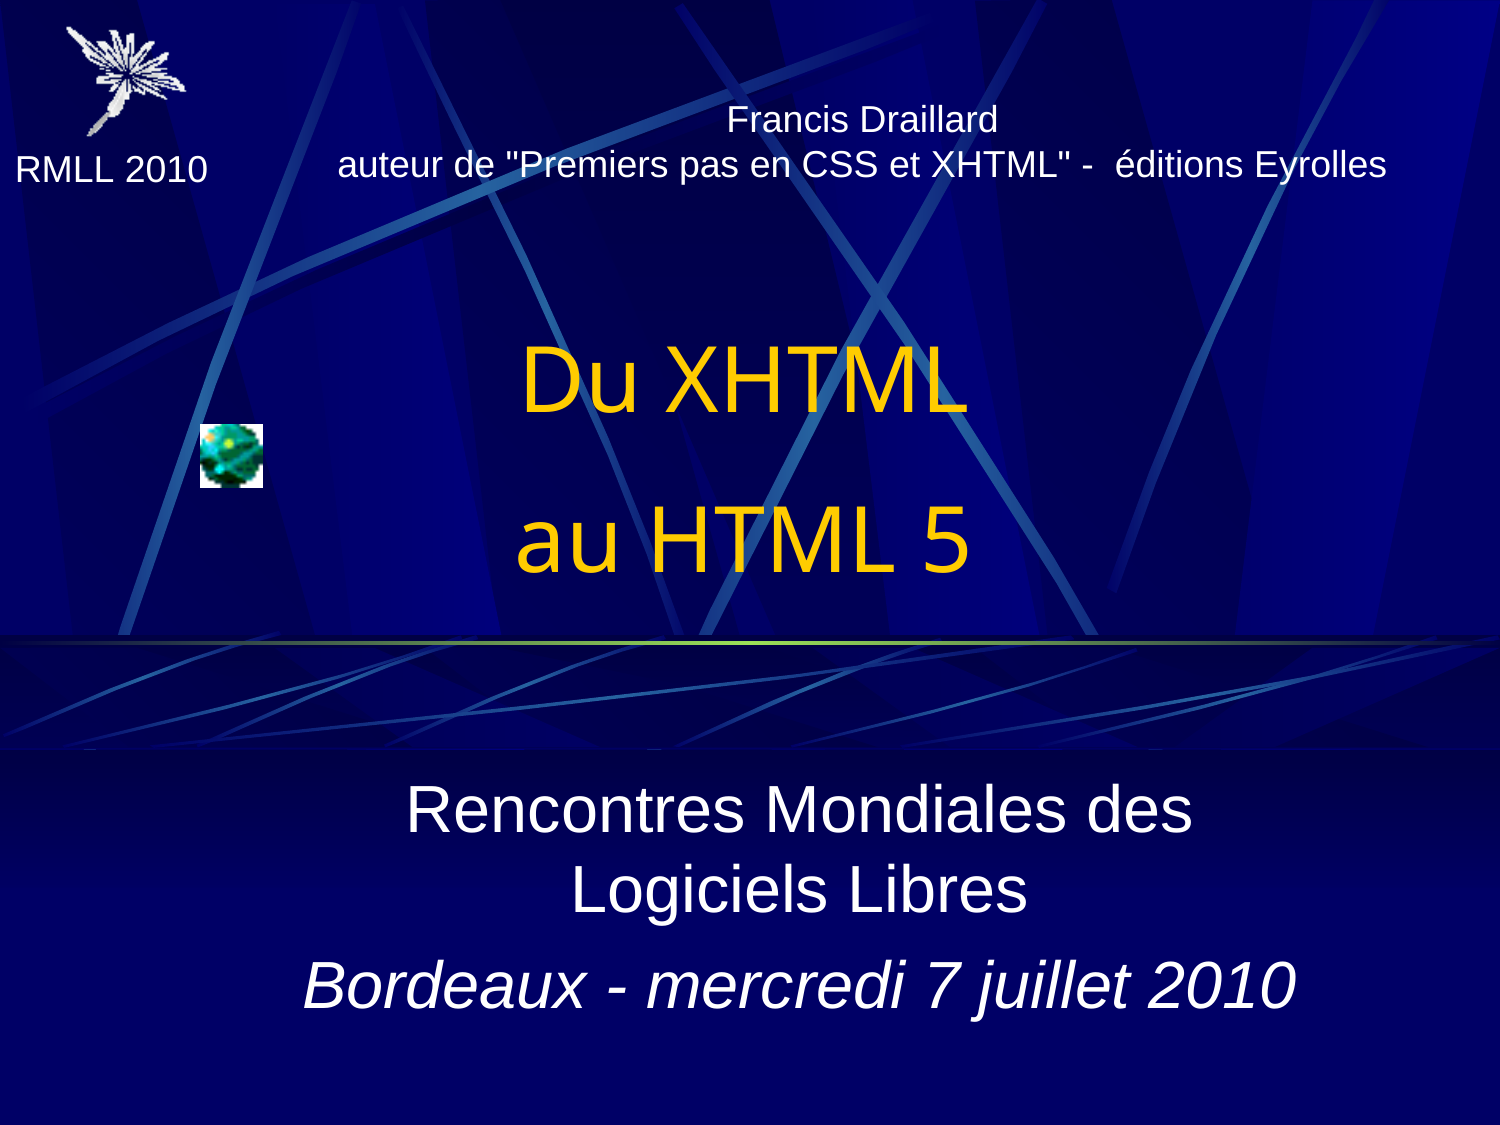

Francis Draillard
auteur de "Premiers pas en CSS et XHTML" - éditions Eyrolles
# Du XHTML au HTML 5
Rencontres Mondiales des Logiciels Libres
Bordeaux - mercredi 7 juillet 2010